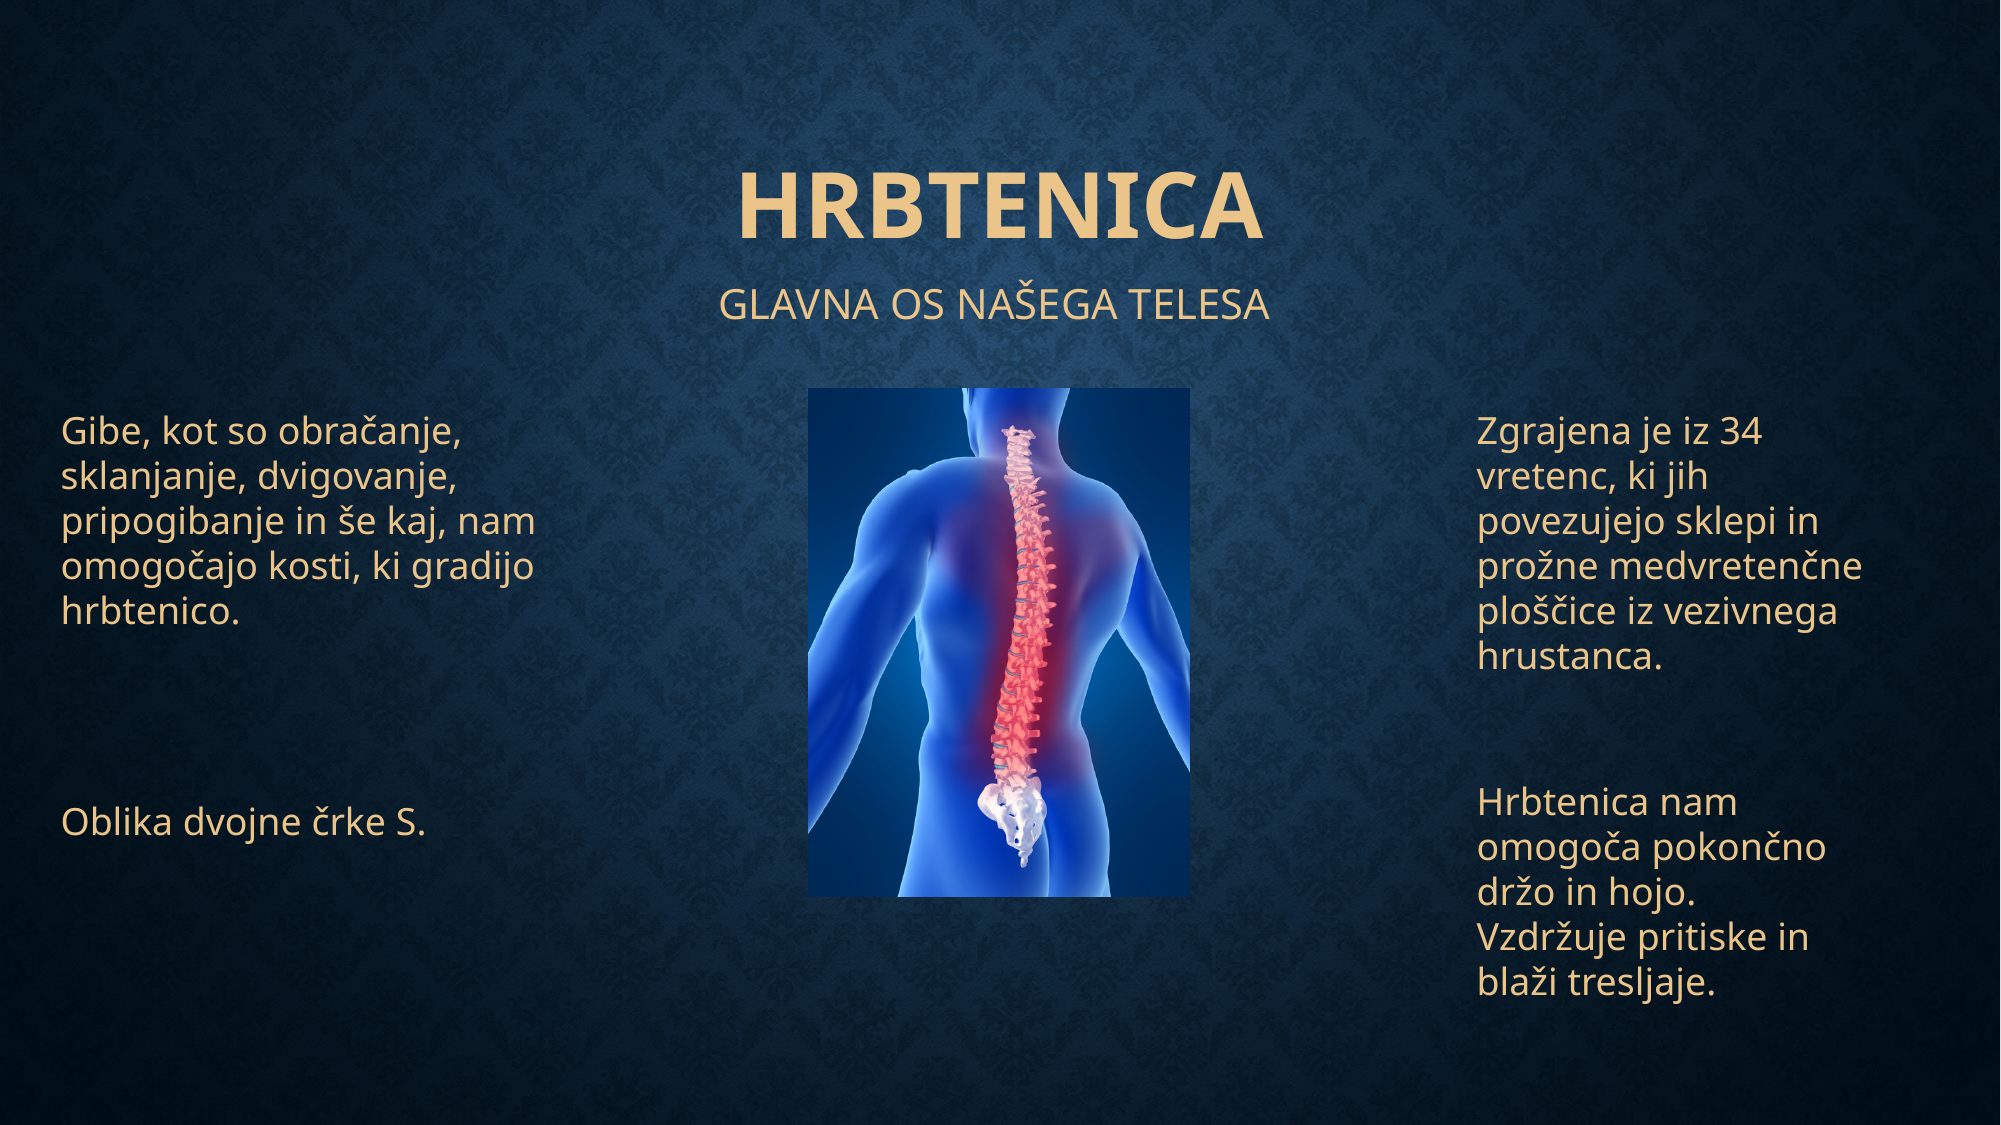

# HRBTENICA
GLAVNA OS NAŠEGA TELESA
Gibe, kot so obračanje, sklanjanje, dvigovanje, pripogibanje in še kaj, nam omogočajo kosti, ki gradijo hrbtenico.
Zgrajena je iz 34 vretenc, ki jih povezujejo sklepi in prožne medvretenčne ploščice iz vezivnega hrustanca.
Hrbtenica nam omogoča pokončno držo in hojo. Vzdržuje pritiske in blaži tresljaje.
Oblika dvojne črke S.